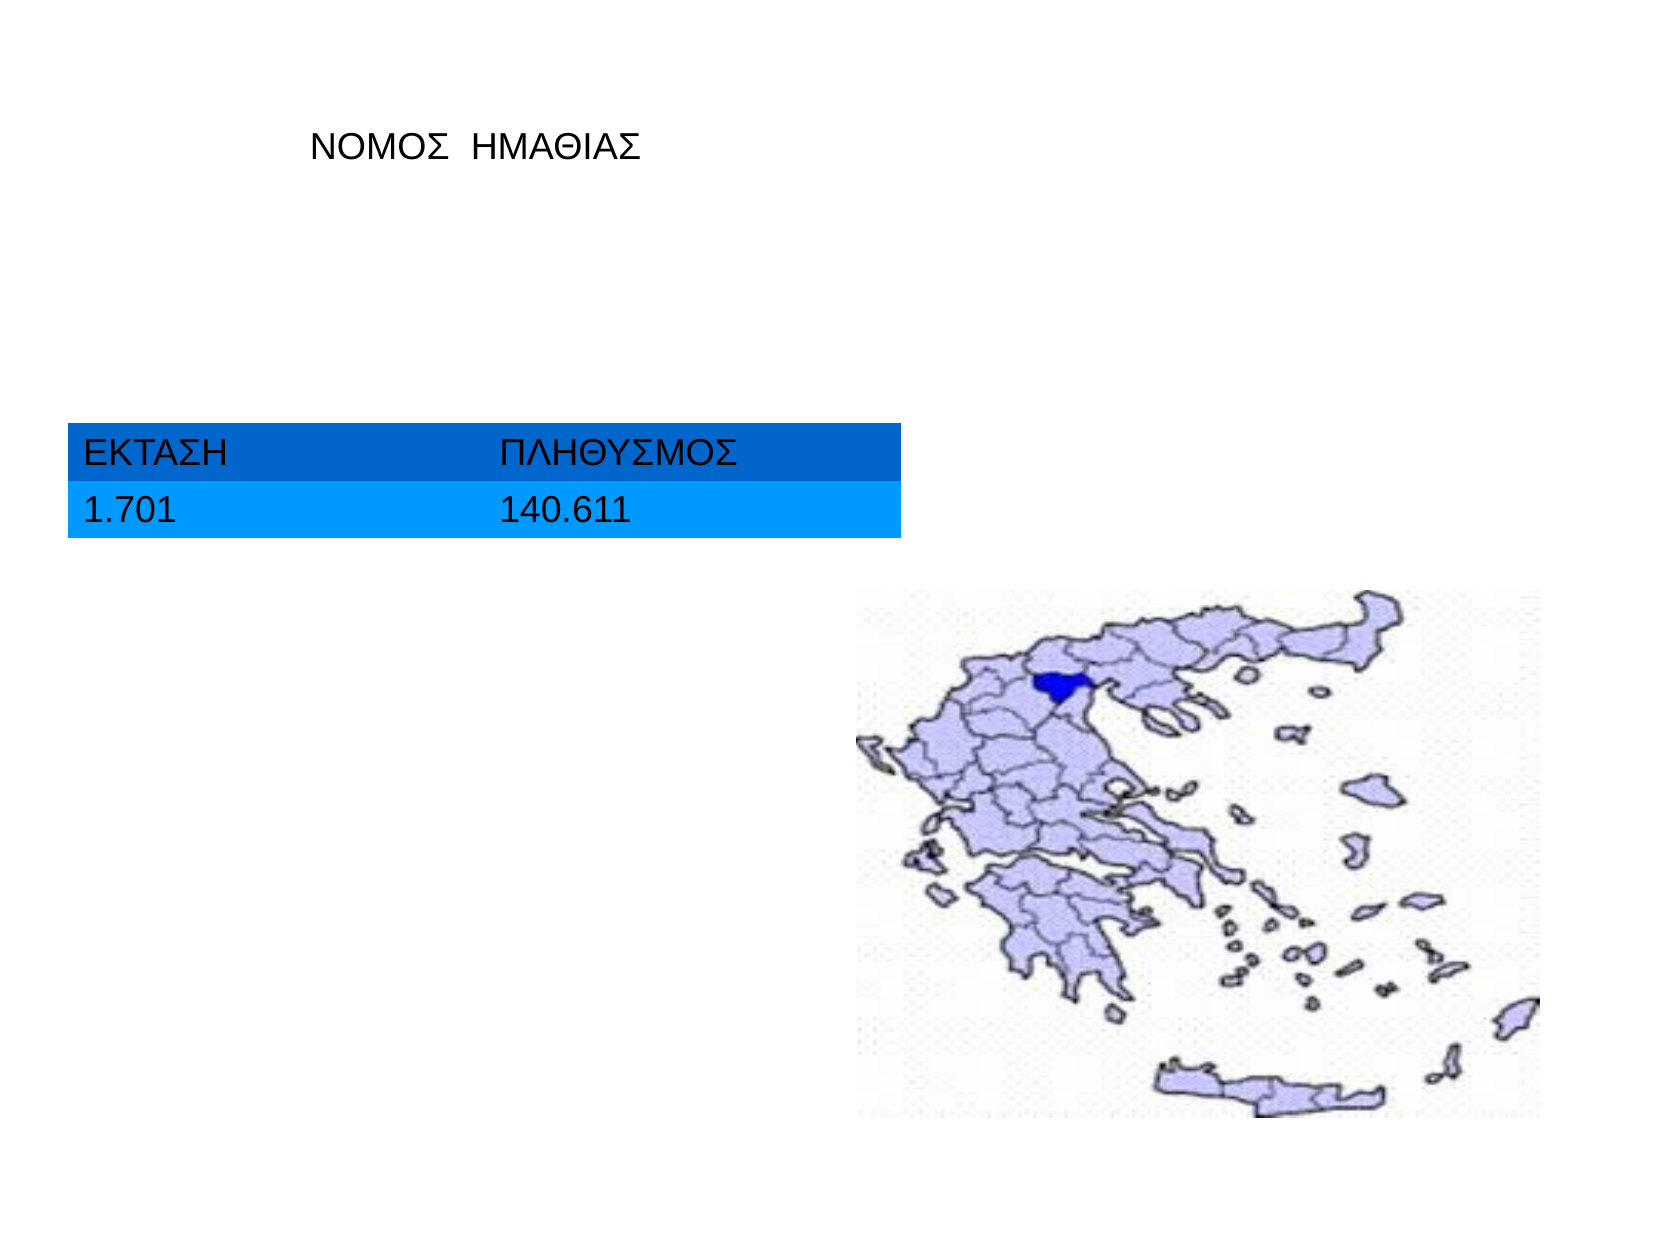

ΝΟΜΟΣ ΗΜΑΘΙΑΣ
| ΕΚΤΑΣΗ | ΠΛΗΘΥΣΜΟΣ |
| --- | --- |
| 1.701 | 140.611 |